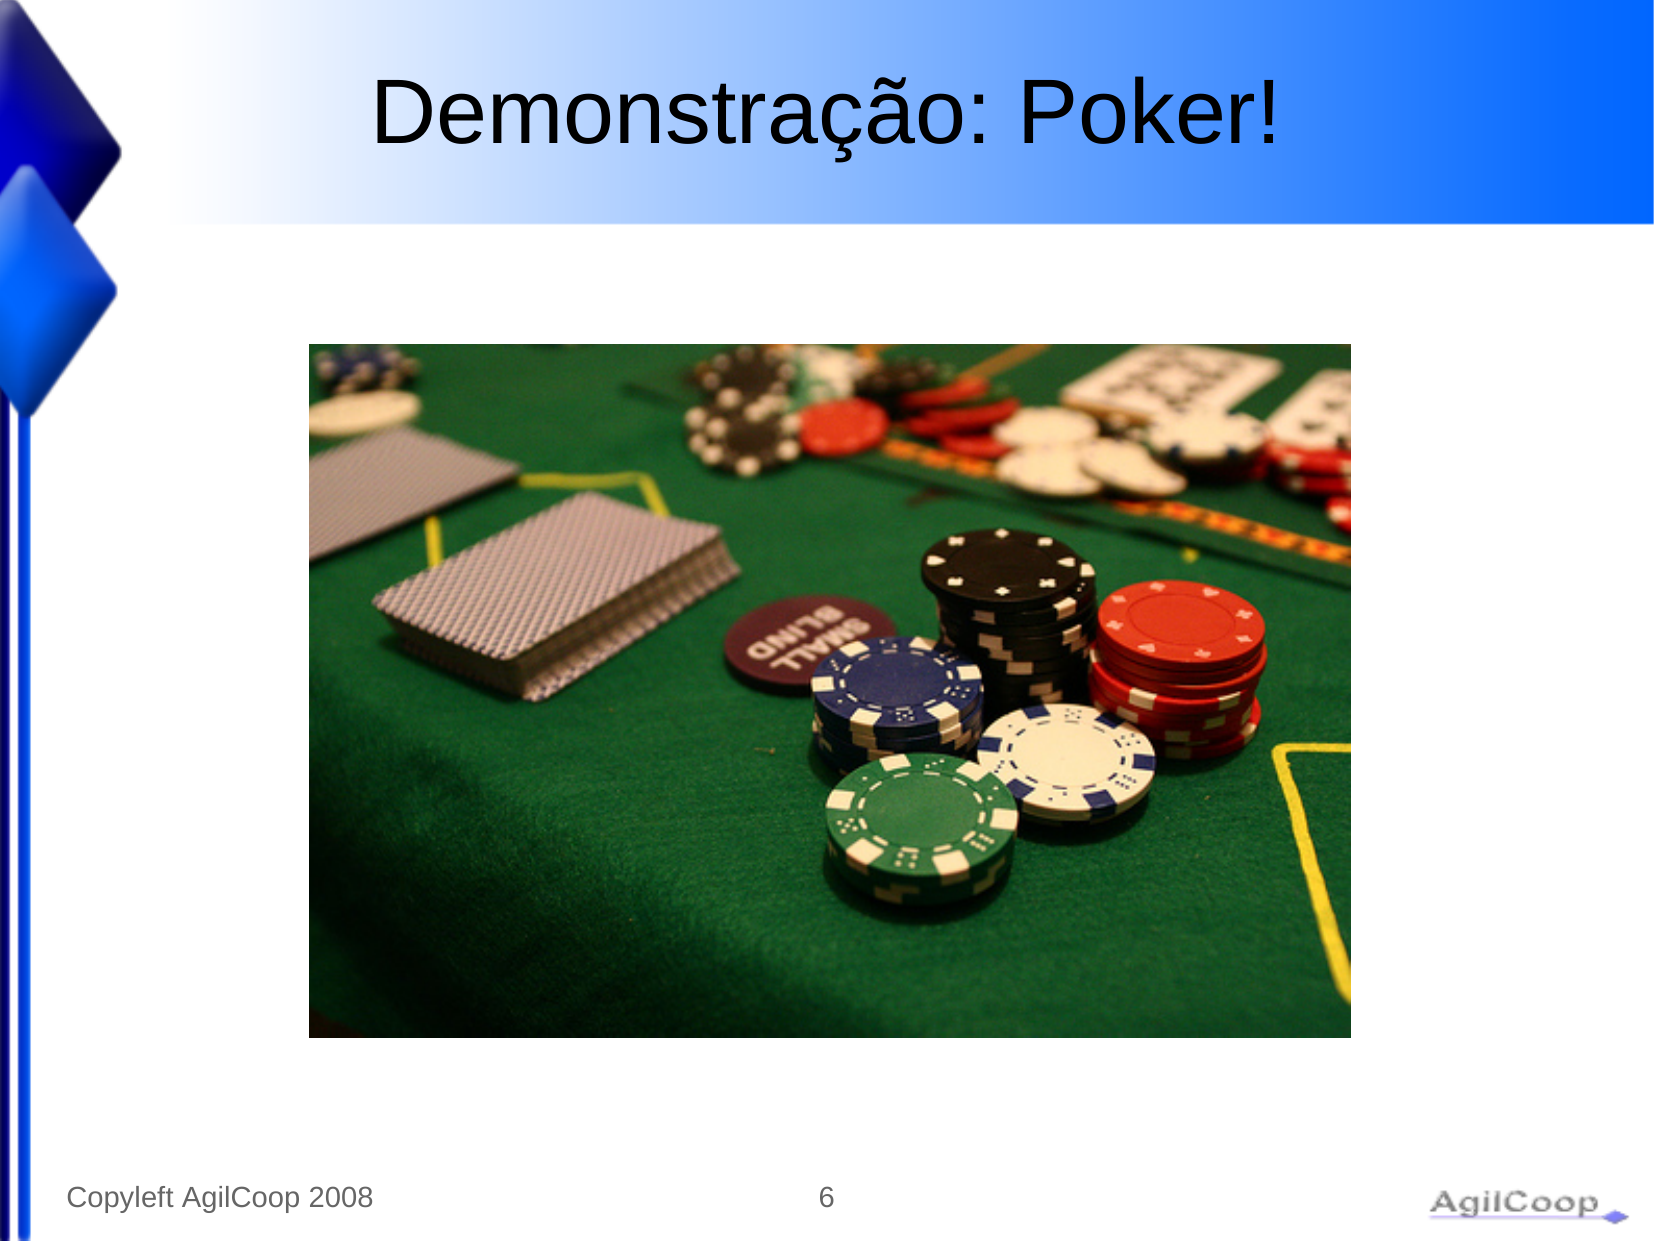

# Demonstração: Poker!
Copyleft AgilCoop 2008
6